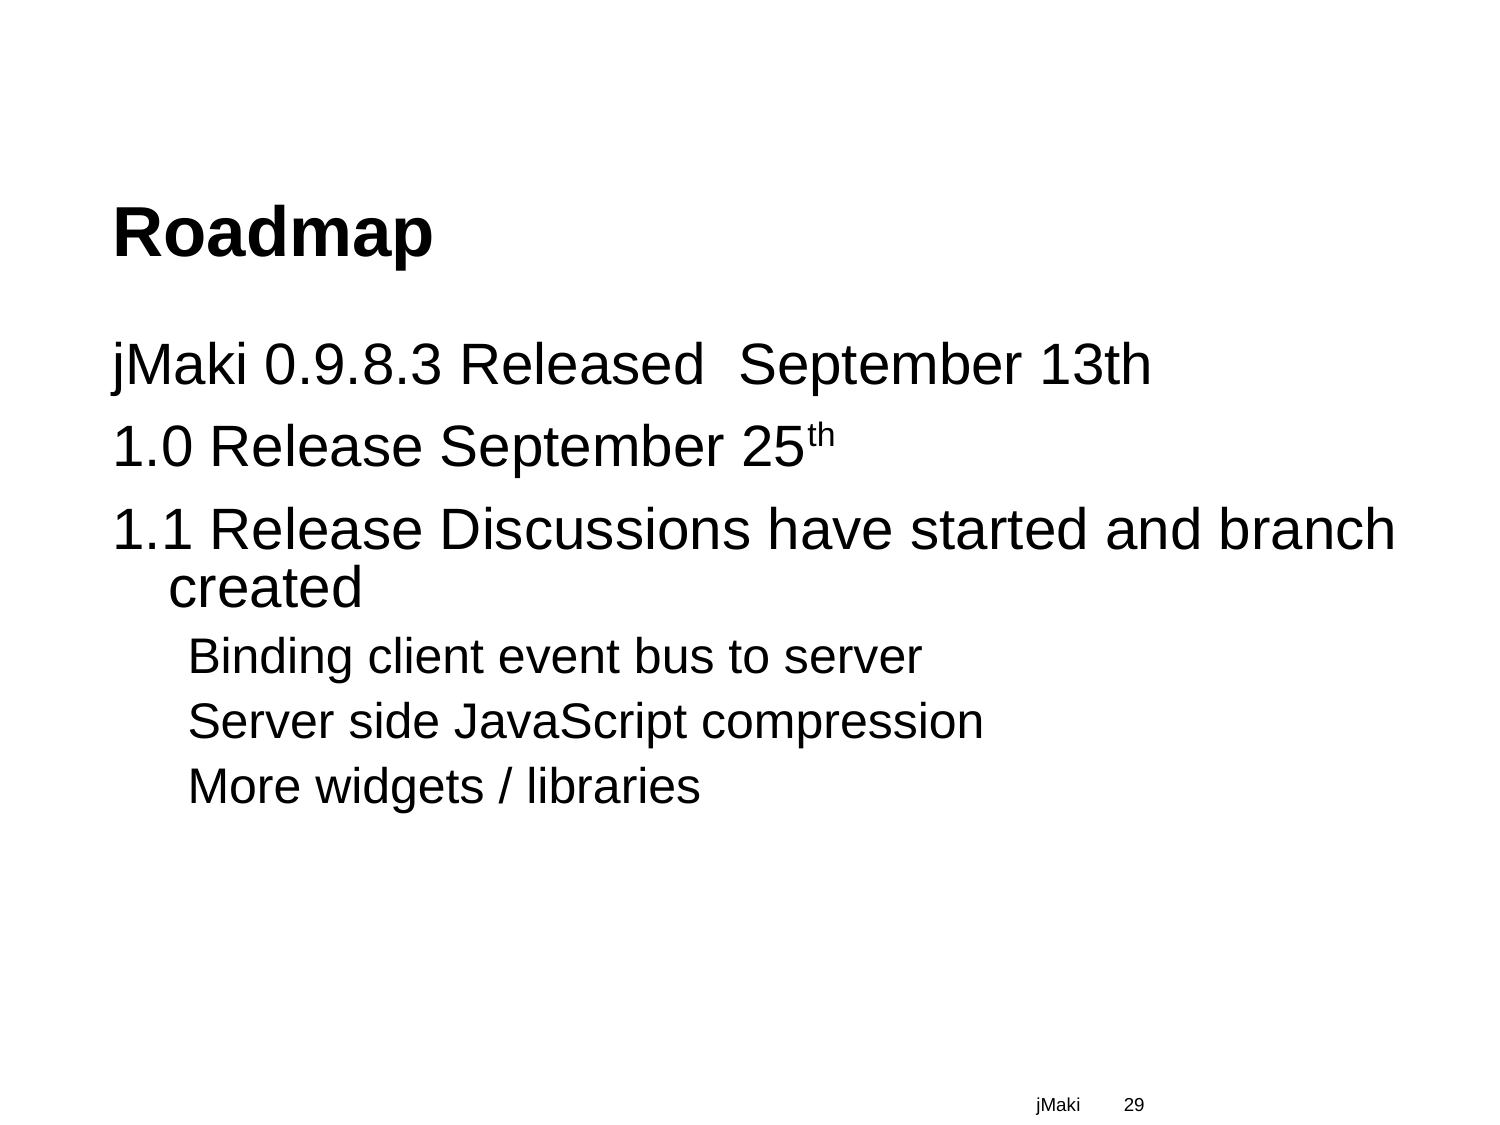

# Roadmap
jMaki 0.9.8.3 Released September 13th
1.0 Release September 25th
1.1 Release Discussions have started and branch created
Binding client event bus to server
Server side JavaScript compression
More widgets / libraries